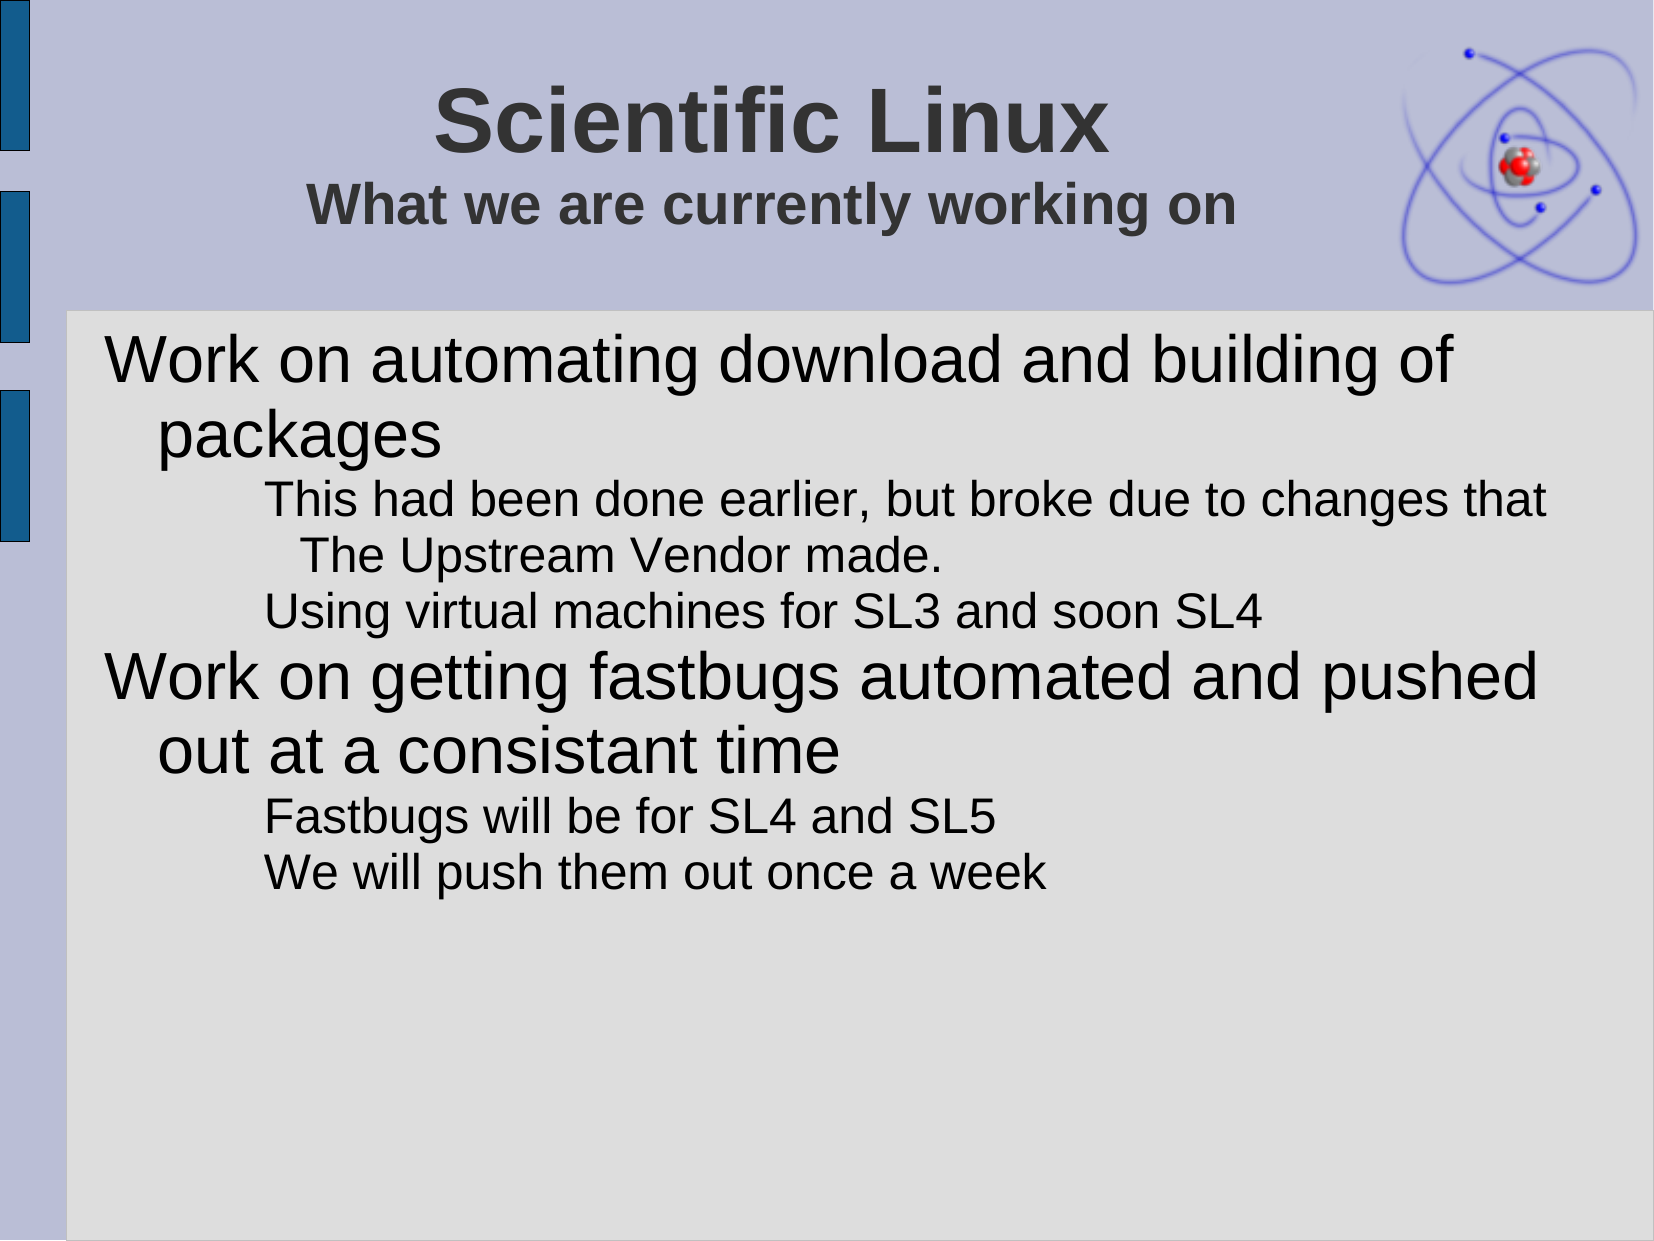

# Scientific Linux What we are currently working on
Work on automating download and building of packages
This had been done earlier, but broke due to changes that The Upstream Vendor made.
Using virtual machines for SL3 and soon SL4
Work on getting fastbugs automated and pushed out at a consistant time
Fastbugs will be for SL4 and SL5
We will push them out once a week